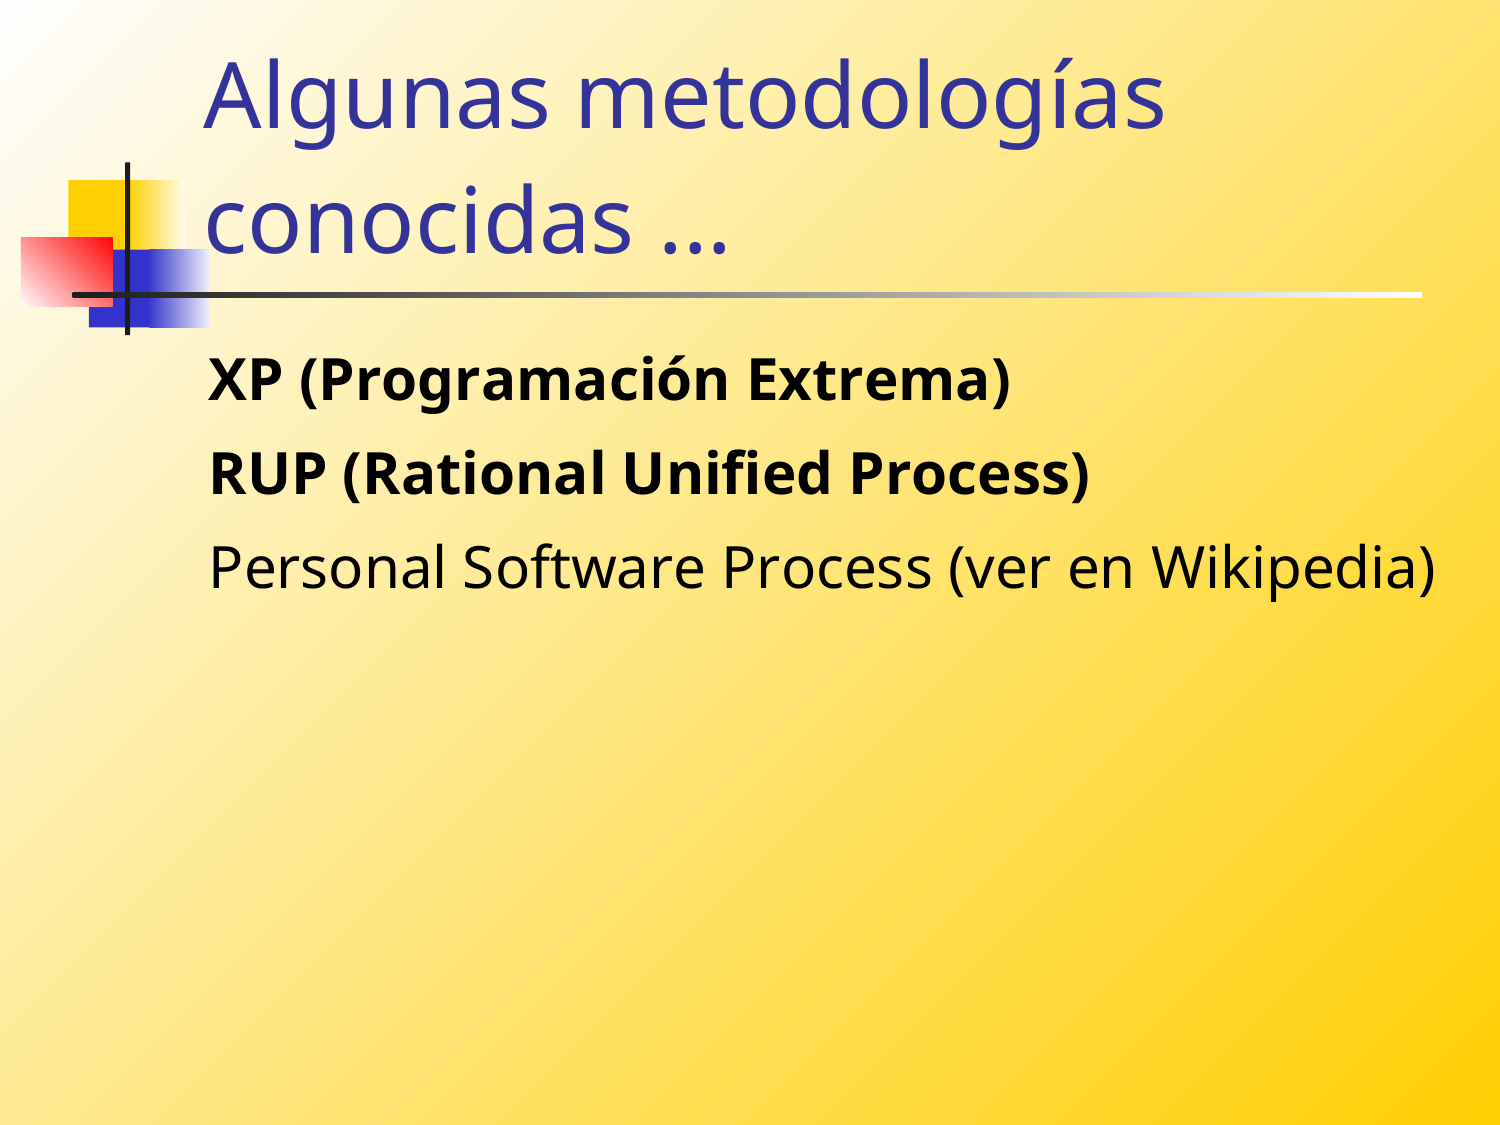

# Algunas metodologías conocidas ...
XP (Programación Extrema)
RUP (Rational Unified Process)
Personal Software Process (ver en Wikipedia)